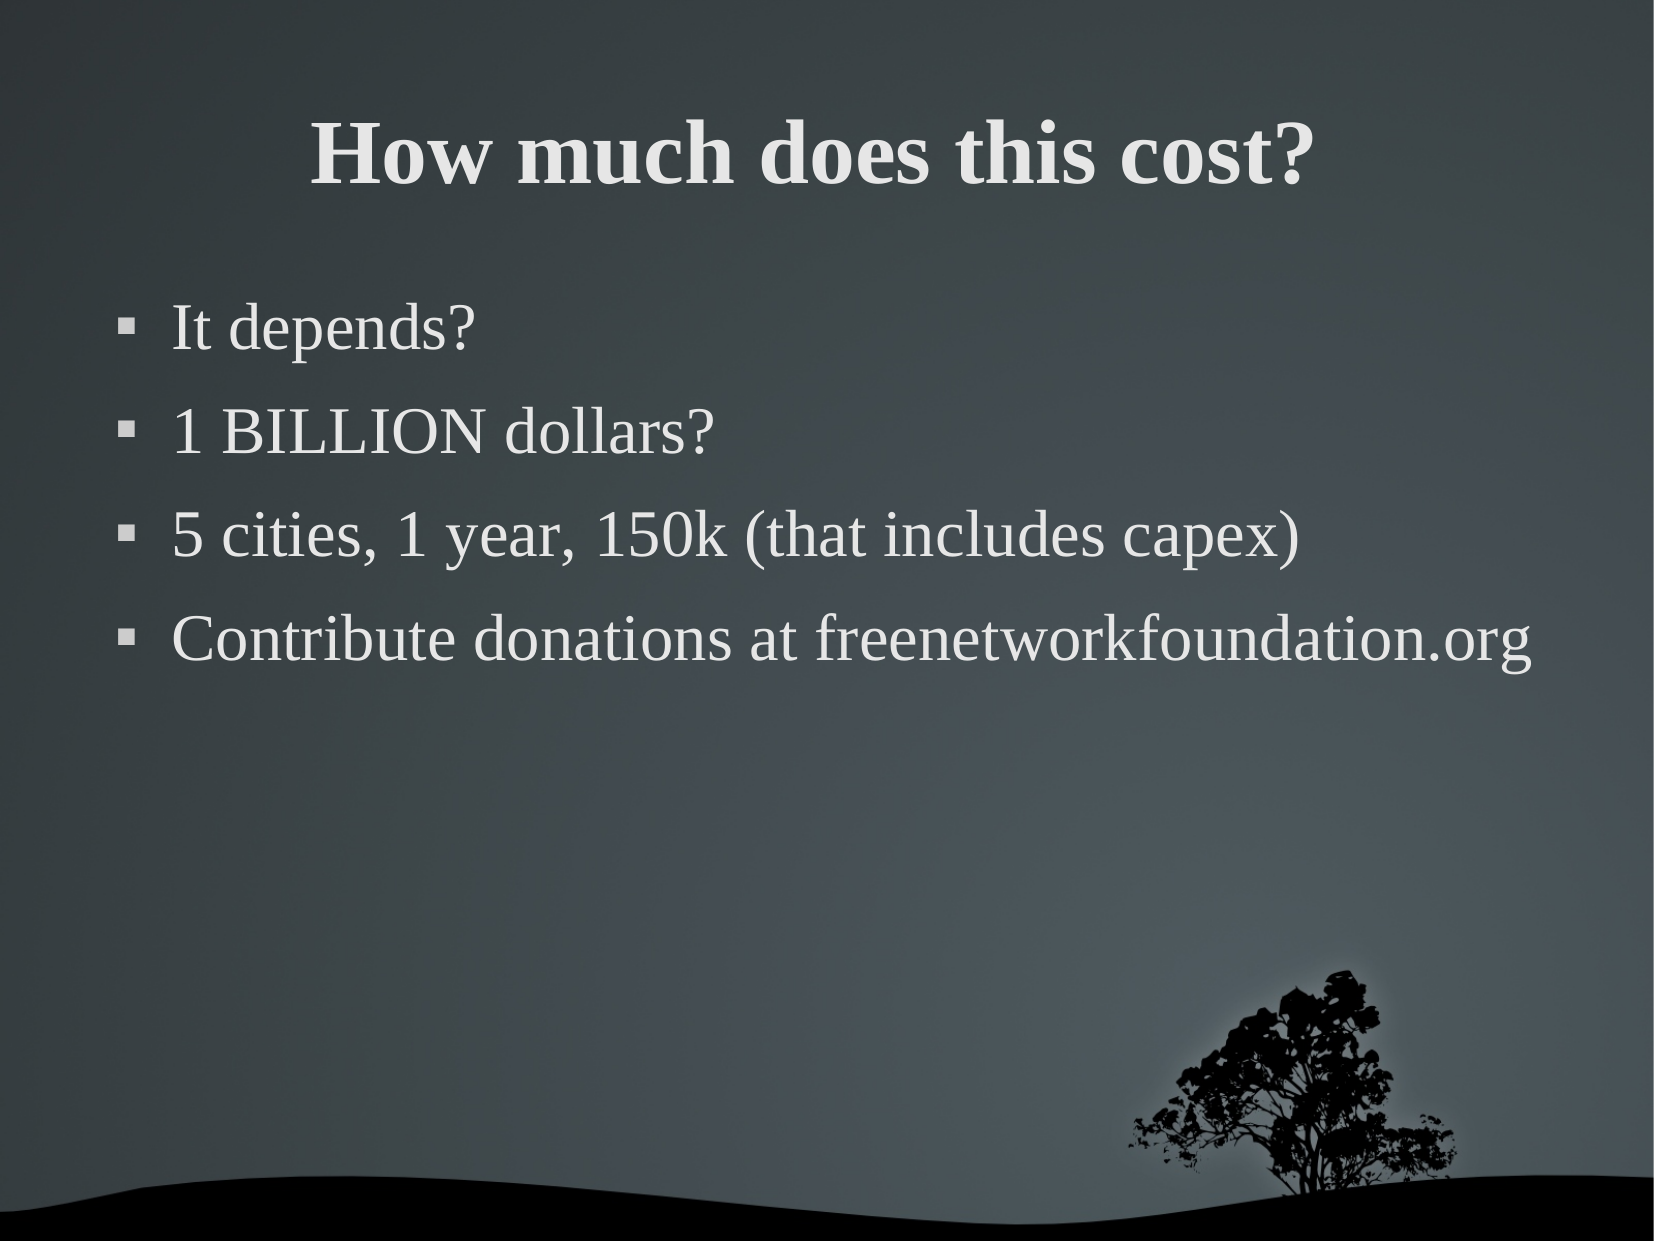

# How much does this cost?
It depends?
1 BILLION dollars?
5 cities, 1 year, 150k (that includes capex)
Contribute donations at freenetworkfoundation.org